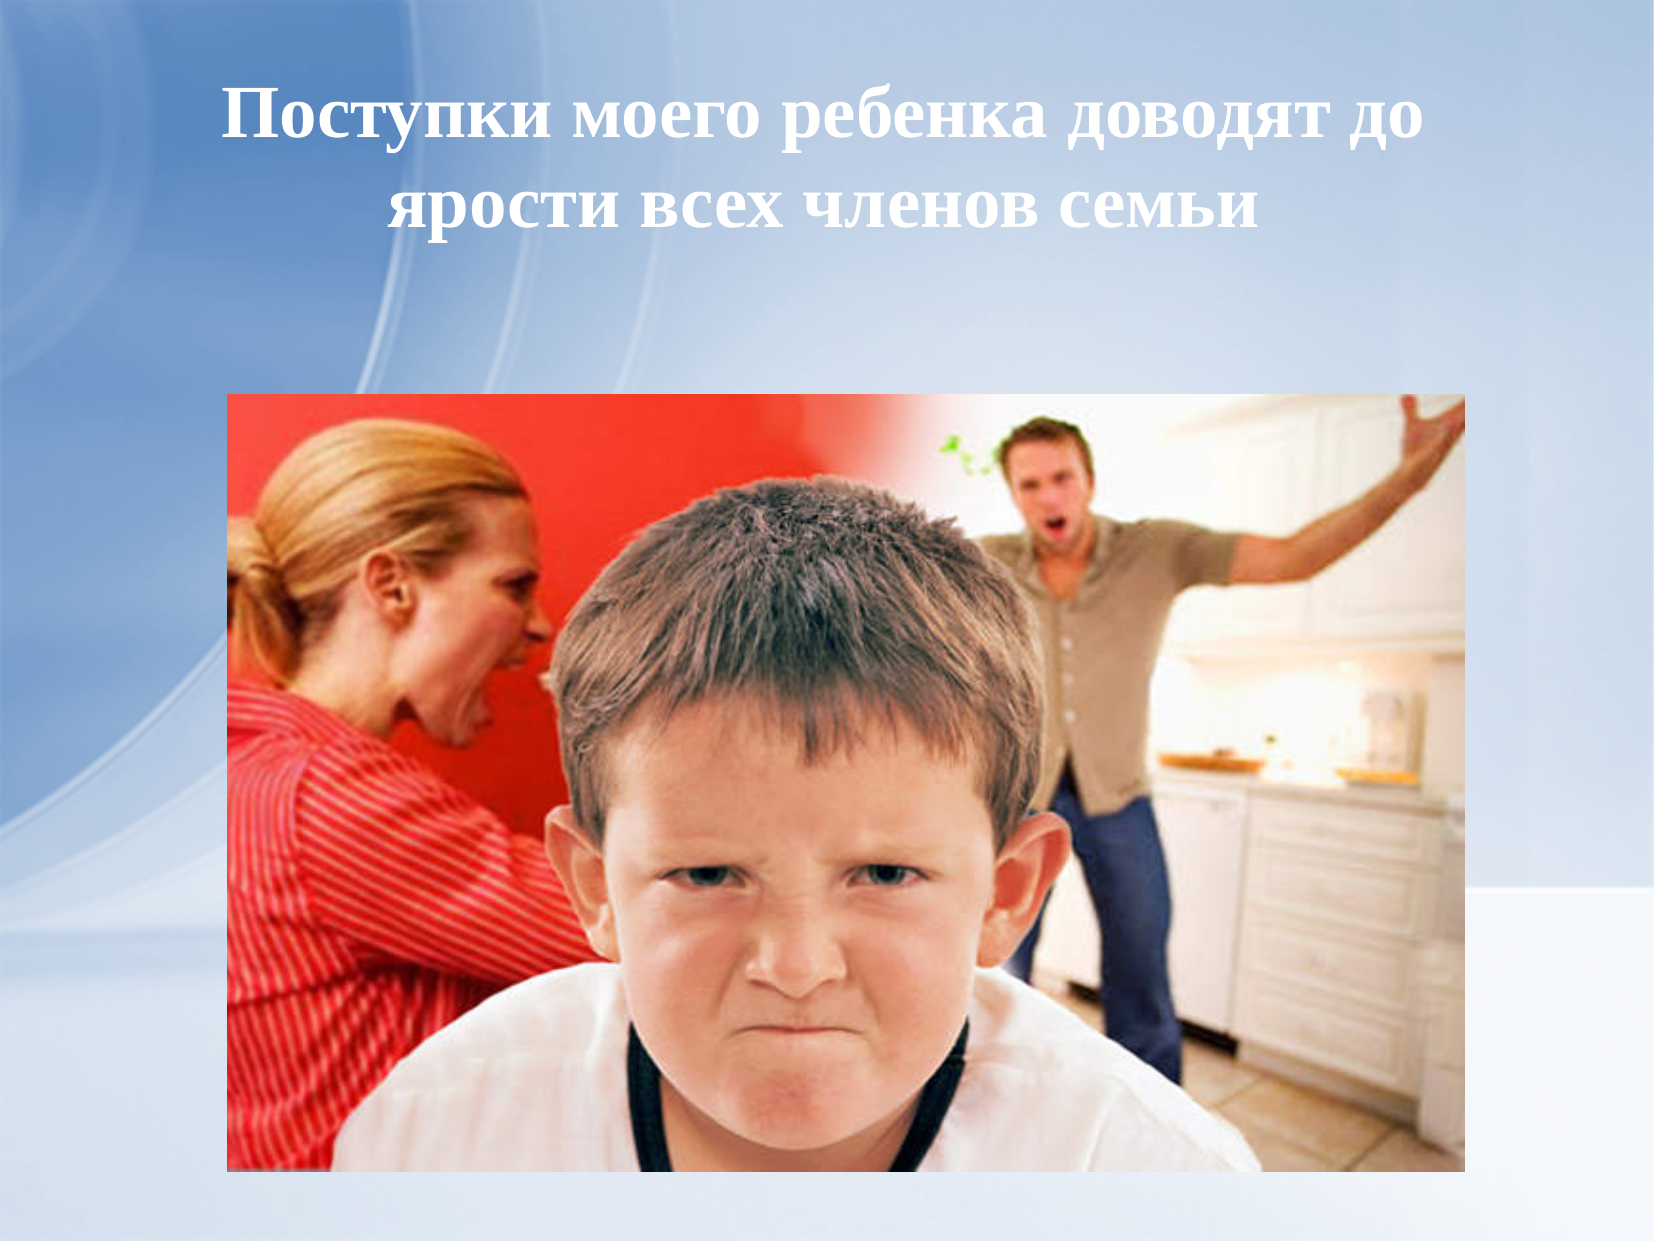

# Поступки моего ребенка доводят до ярости всех членов семьи